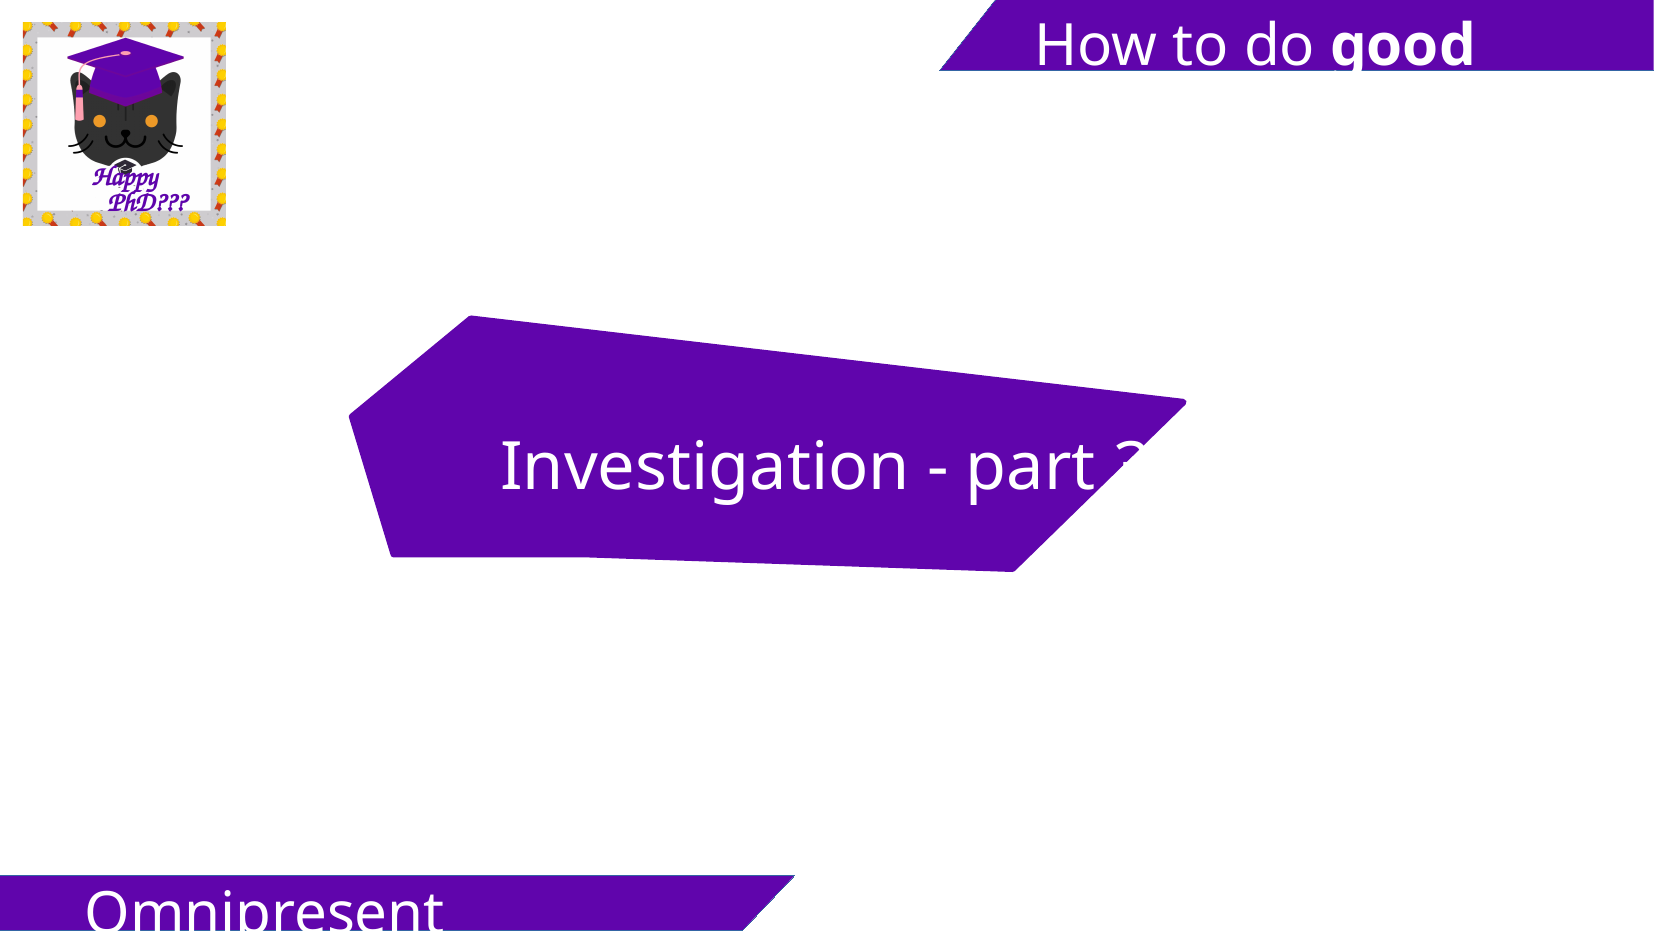

BUT...
Investigation - part 3
Omnipresent discriminations